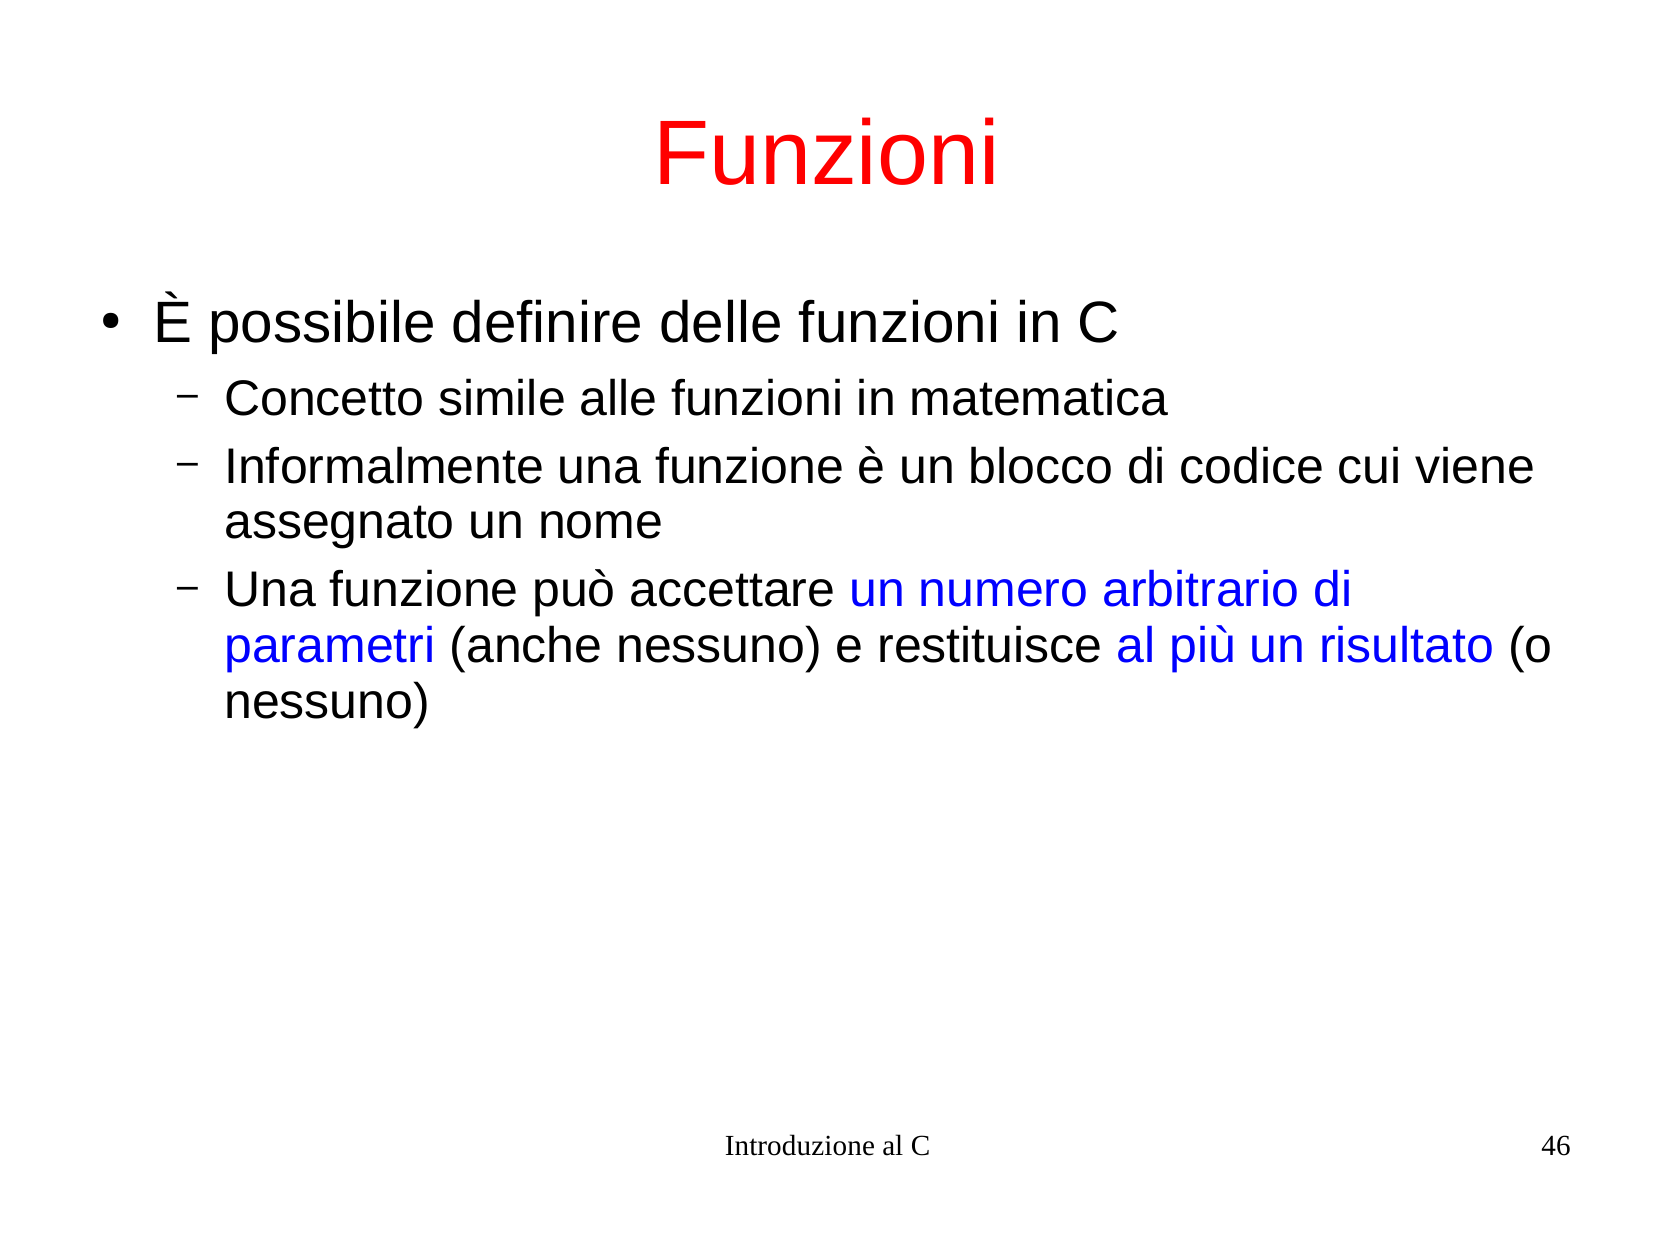

# Funzioni
È possibile definire delle funzioni in C
Concetto simile alle funzioni in matematica
Informalmente una funzione è un blocco di codice cui viene assegnato un nome
Una funzione può accettare un numero arbitrario di parametri (anche nessuno) e restituisce al più un risultato (o nessuno)
Introduzione al C
46